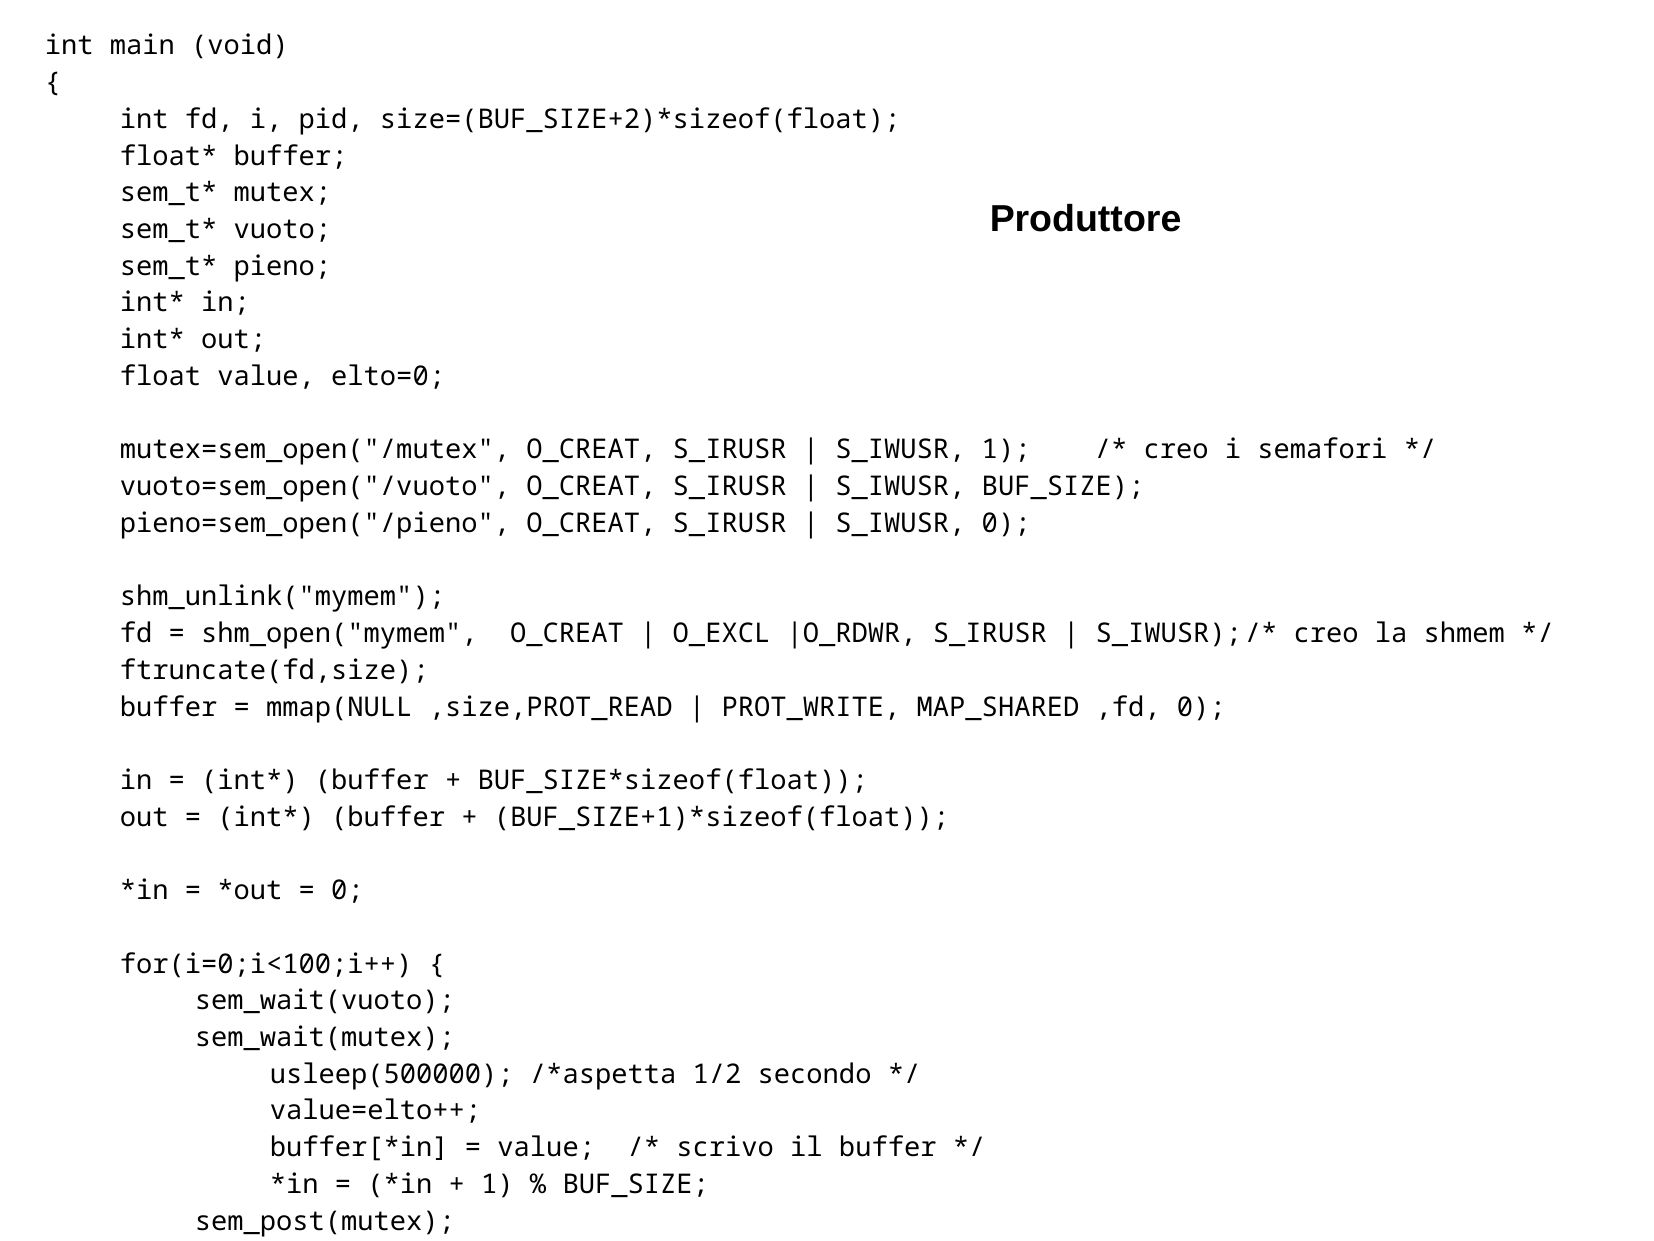

int main (void)
{
	int fd, i, pid, size=(BUF_SIZE+2)*sizeof(float);
	float* buffer;
	sem_t* mutex;
	sem_t* vuoto;
	sem_t* pieno;
	int* in;
	int* out;
	float value, elto=0;
	mutex=sem_open("/mutex", O_CREAT, S_IRUSR | S_IWUSR, 1);	/* creo i semafori */
	vuoto=sem_open("/vuoto", O_CREAT, S_IRUSR | S_IWUSR, BUF_SIZE);
	pieno=sem_open("/pieno", O_CREAT, S_IRUSR | S_IWUSR, 0);
	shm_unlink("mymem");
	fd = shm_open("mymem", O_CREAT | O_EXCL |O_RDWR, S_IRUSR | S_IWUSR);	/* creo la shmem */
 	ftruncate(fd,size);
 	buffer = mmap(NULL ,size,PROT_READ | PROT_WRITE, MAP_SHARED ,fd, 0);
	in = (int*) (buffer + BUF_SIZE*sizeof(float));
	out = (int*) (buffer + (BUF_SIZE+1)*sizeof(float));
 	*in = *out = 0;
	for(i=0;i<100;i++) {
		sem_wait(vuoto);
		sem_wait(mutex);
			usleep(500000); /*aspetta 1/2 secondo */
			value=elto++;
			buffer[*in] = value; /* scrivo il buffer */
			*in = (*in + 1) % BUF_SIZE;
		sem_post(mutex);
		sem_post(pieno);
		printf ("ho scritto %f \n", value);
	}
	shm_unlink("mymem");
}
Produttore